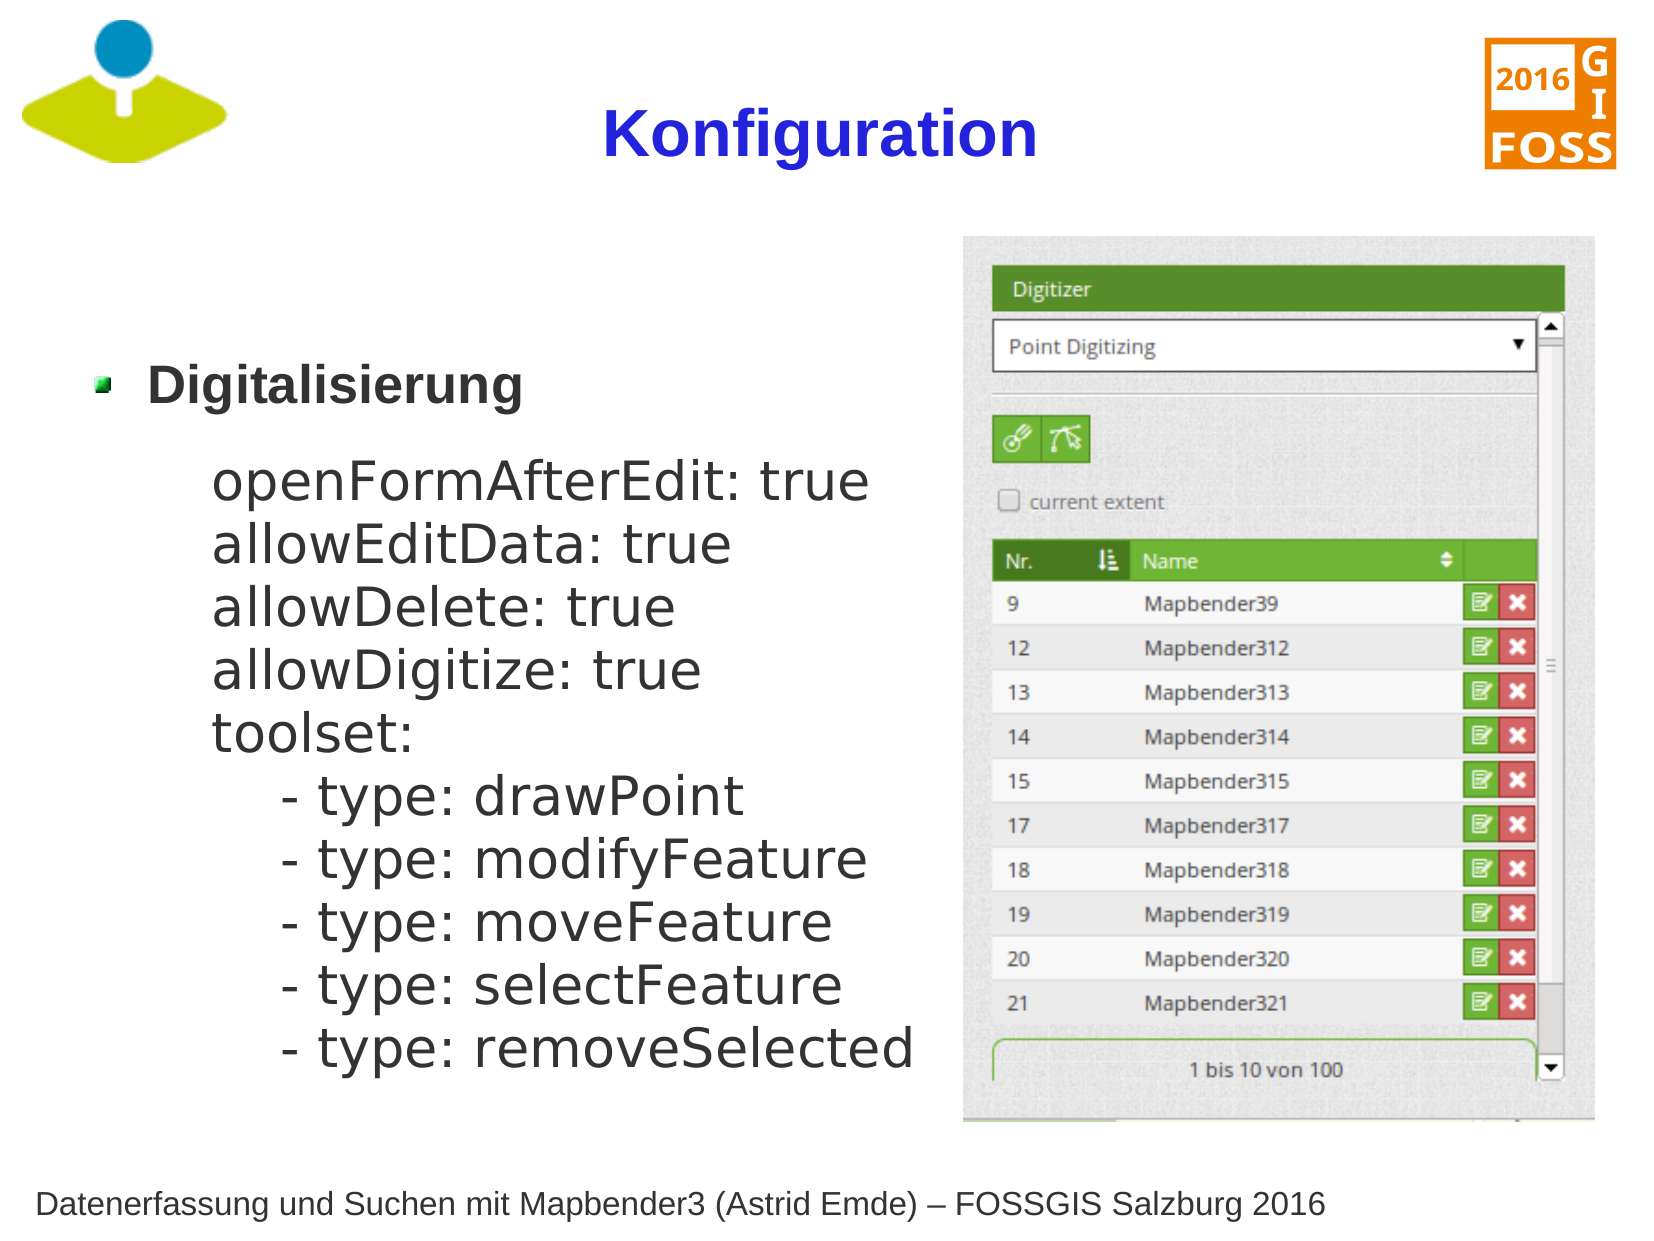

# Konfiguration
Digitalisierung
 openFormAfterEdit: true
 allowEditData: true
 allowDelete: true
 allowDigitize: true
 toolset:
 - type: drawPoint
 - type: modifyFeature
 - type: moveFeature
 - type: selectFeature
 - type: removeSelected